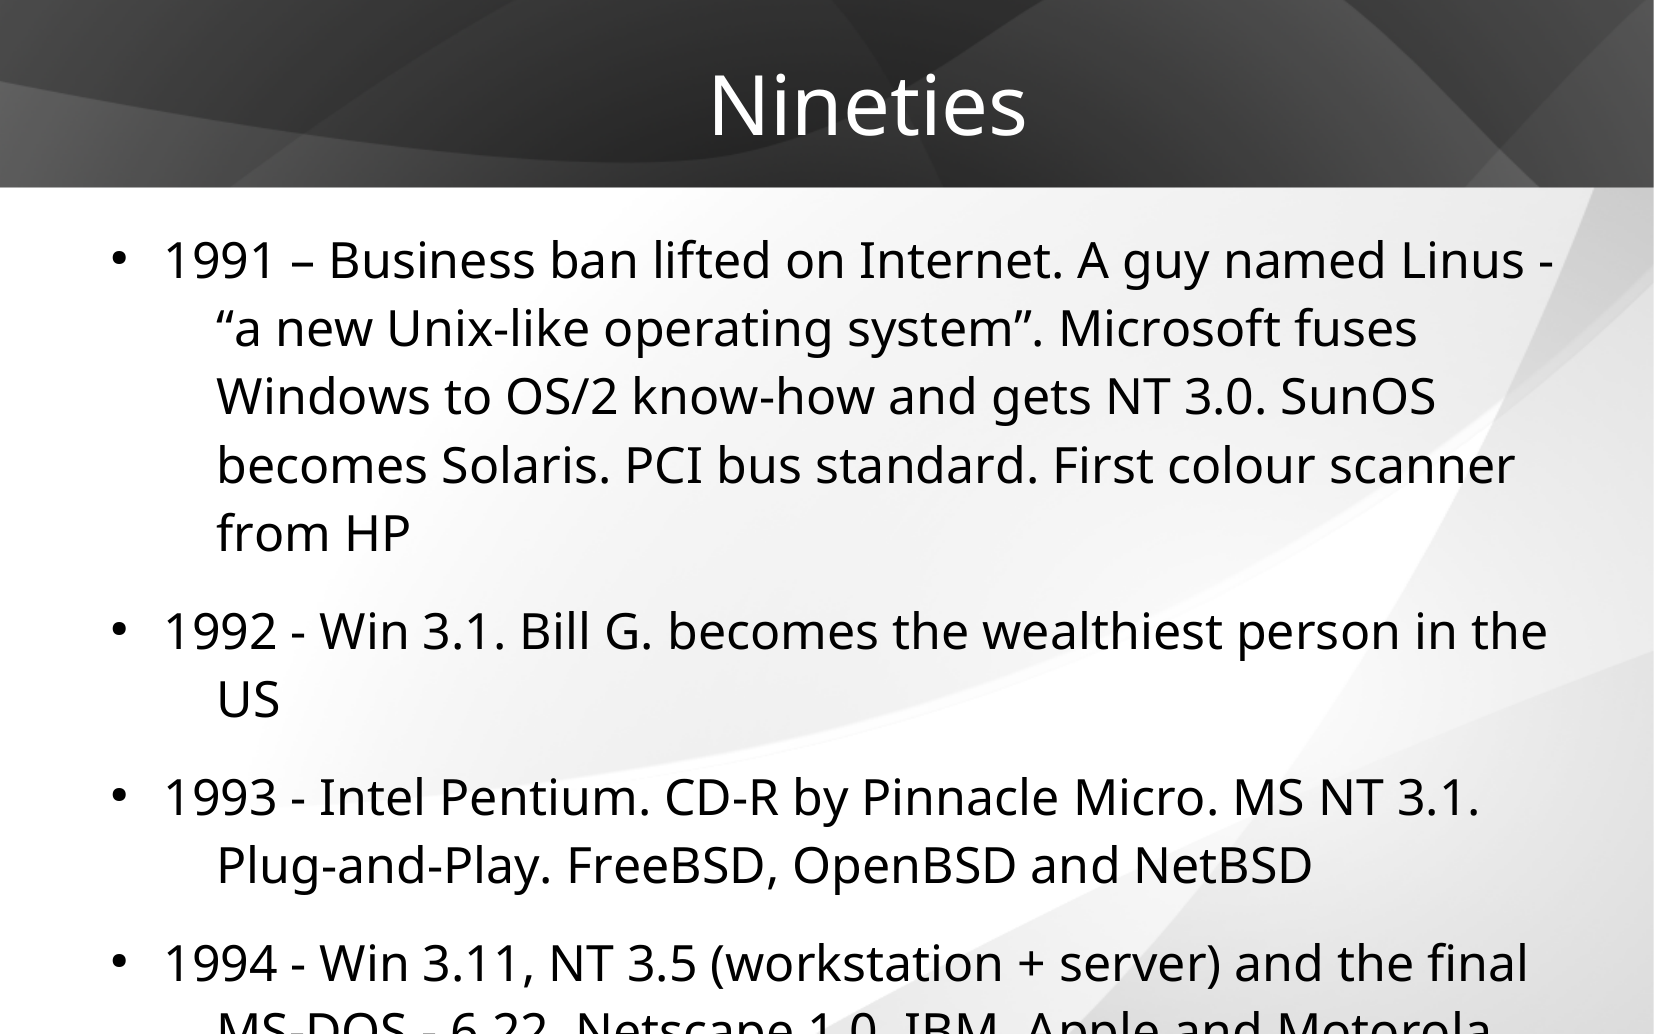

# Nineties
1991 – Business ban lifted on Internet. A guy named Linus - “a new Unix-like operating system”. Microsoft fuses Windows to OS/2 know-how and gets NT 3.0. SunOS becomes Solaris. PCI bus standard. First colour scanner from HP
1992 - Win 3.1. Bill G. becomes the wealthiest person in the US
1993 - Intel Pentium. CD-R by Pinnacle Micro. MS NT 3.1. Plug-and-Play. FreeBSD, OpenBSD and NetBSD
1994 - Win 3.11, NT 3.5 (workstation + server) and the final MS-DOS - 6.22. Netscape 1.0. IBM, Apple and Motorola conspire against MS. ZIP disk from Iomega. The Pentium bug in 2 M chips. First working draft (0.7) of USB